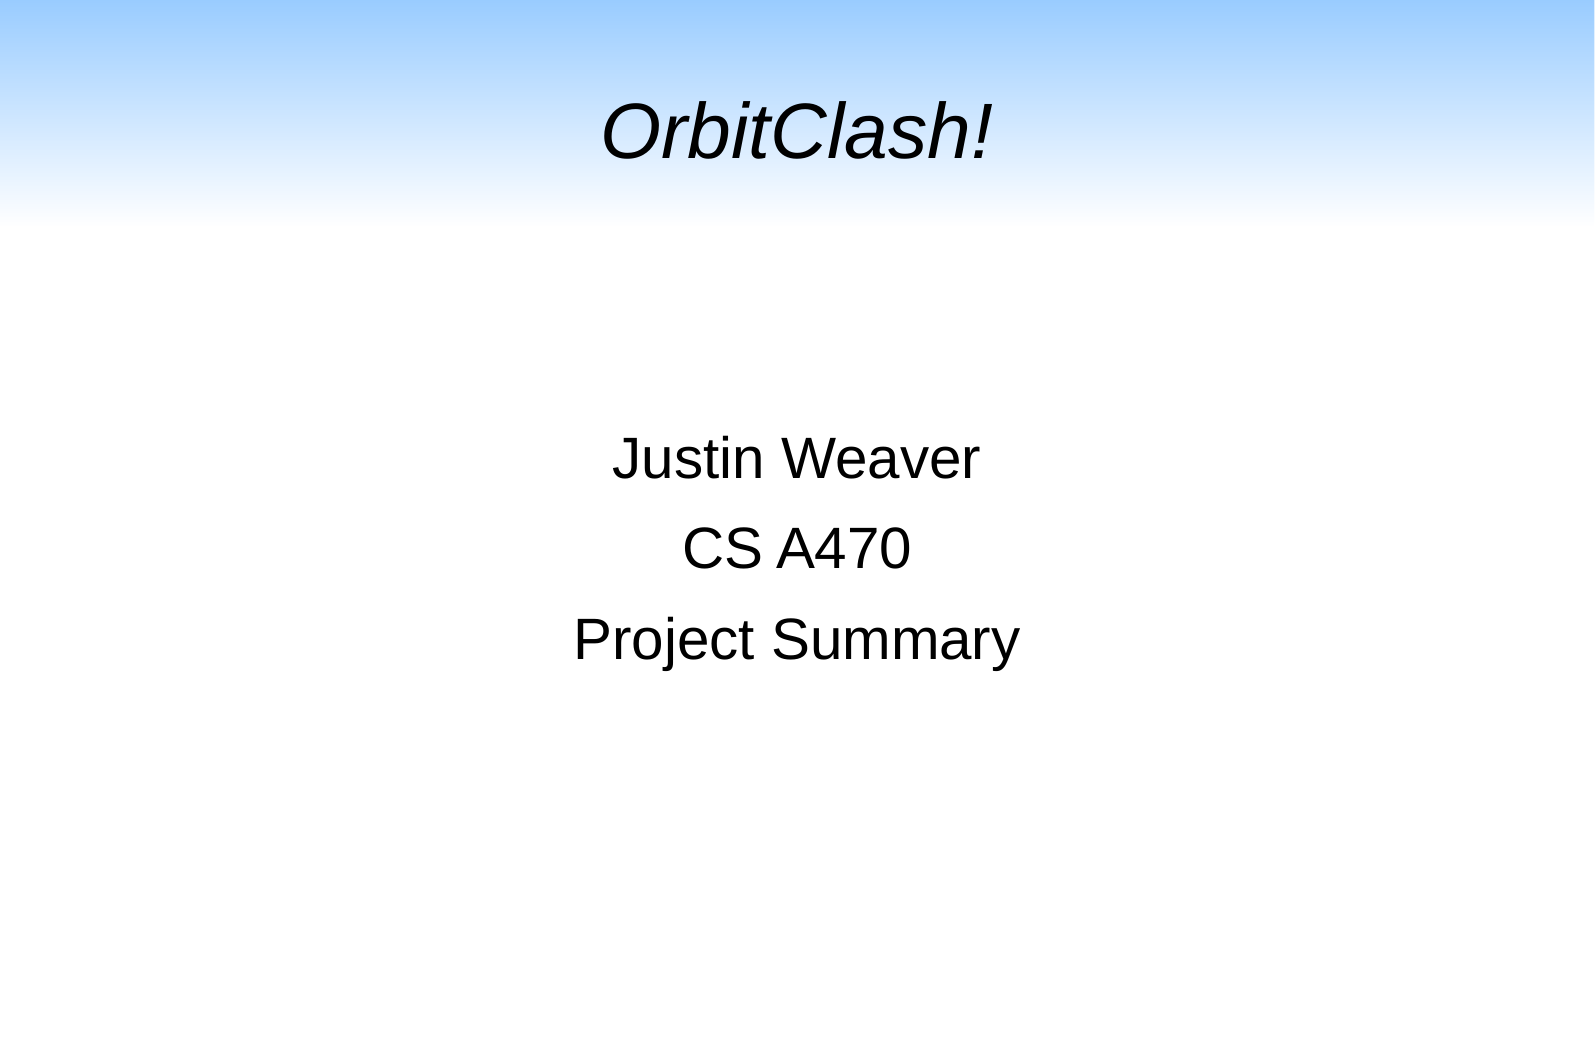

# OrbitClash!
Justin Weaver
CS A470
Project Summary